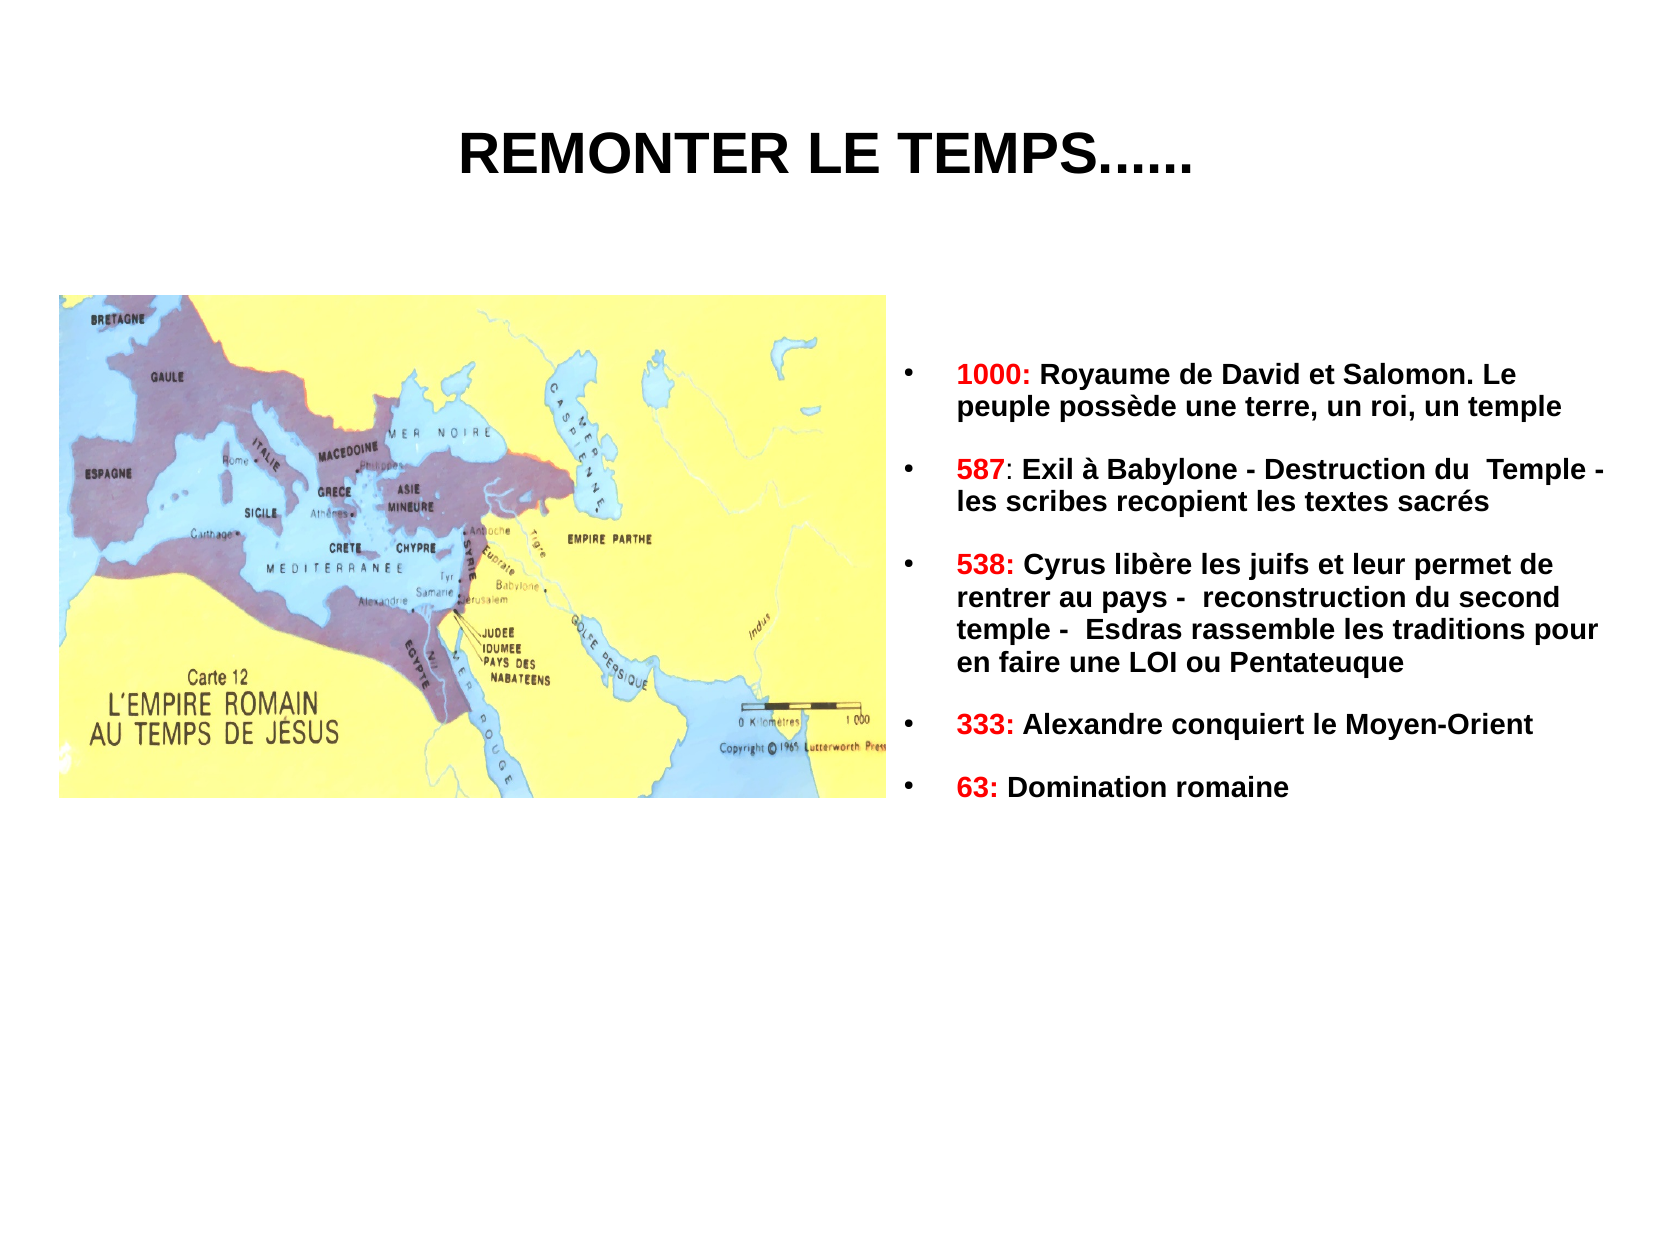

# REMONTER LE TEMPS......
1000: Royaume de David et Salomon. Le peuple possède une terre, un roi, un temple
587: Exil à Babylone - Destruction du Temple -les scribes recopient les textes sacrés
538: Cyrus libère les juifs et leur permet de rentrer au pays - reconstruction du second temple - Esdras rassemble les traditions pour en faire une LOI ou Pentateuque
333: Alexandre conquiert le Moyen-Orient
63: Domination romaine